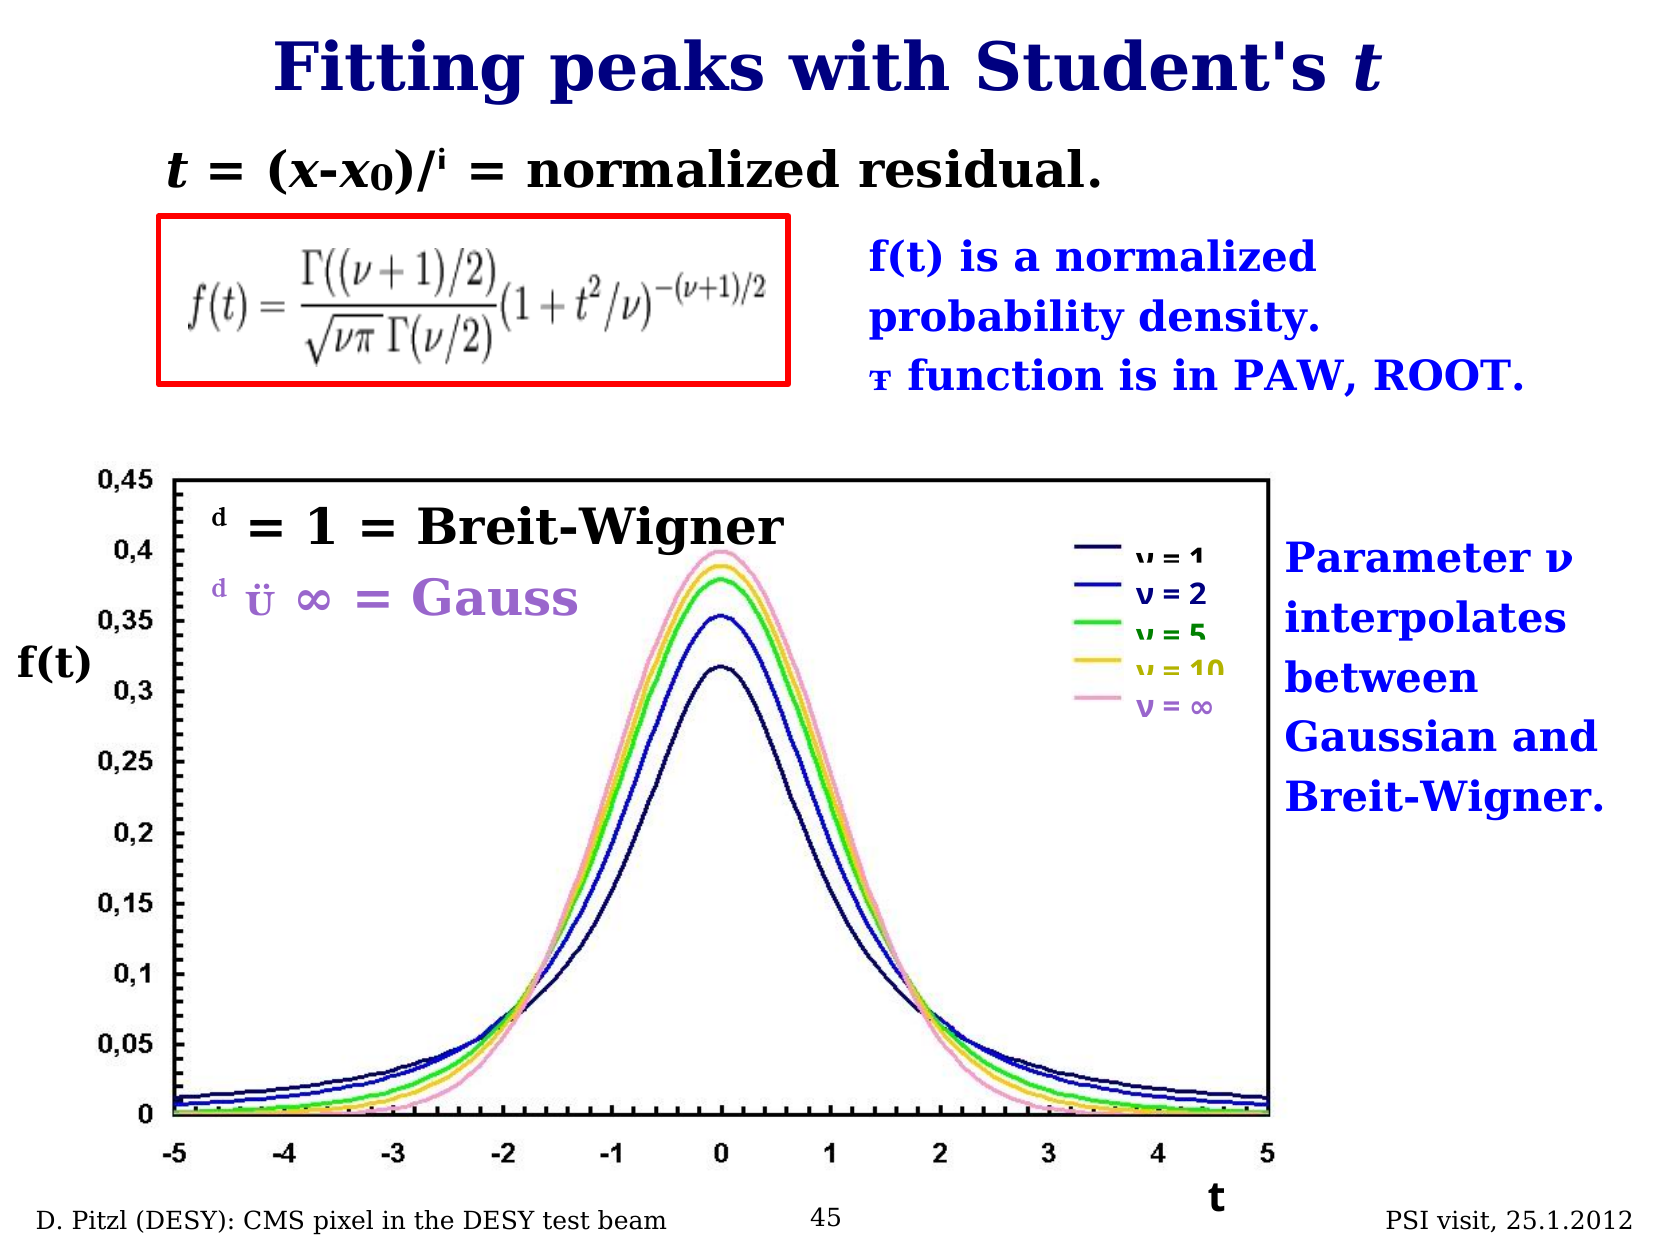

# Fitting peaks with Student's t
t = (x-x0)/ = normalized residual.
f(t) is a normalized
probability density.
 function is in PAW, ROOT.
 = 1 = Breit-Wigner
  ∞ = Gauss
Parameter ν
interpolates
between
Gaussian and
Breit-Wigner.
ν = 1
ν = 2
ν = 5
f(t)
ν = 10
ν = ∞
t